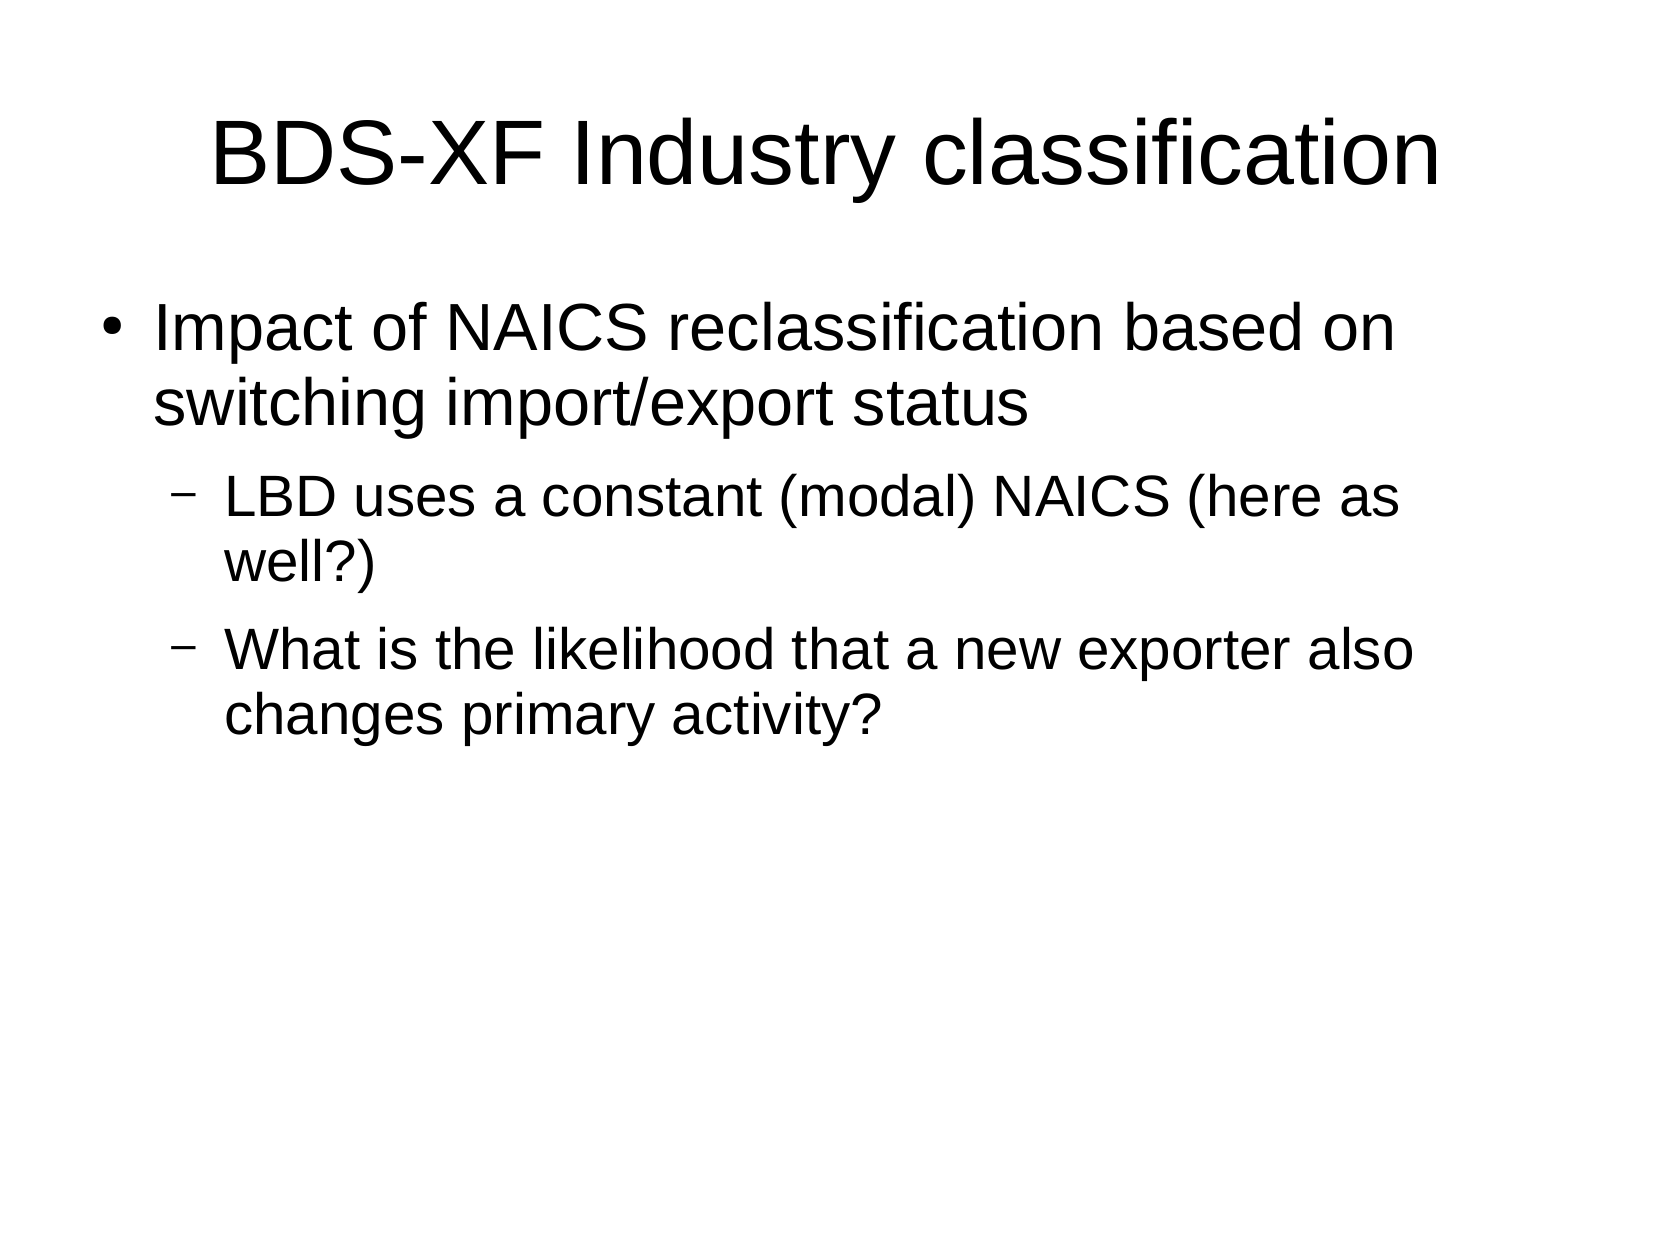

# BDS-XF Industry classification
Impact of NAICS reclassification based on switching import/export status
LBD uses a constant (modal) NAICS (here as well?)
What is the likelihood that a new exporter also changes primary activity?